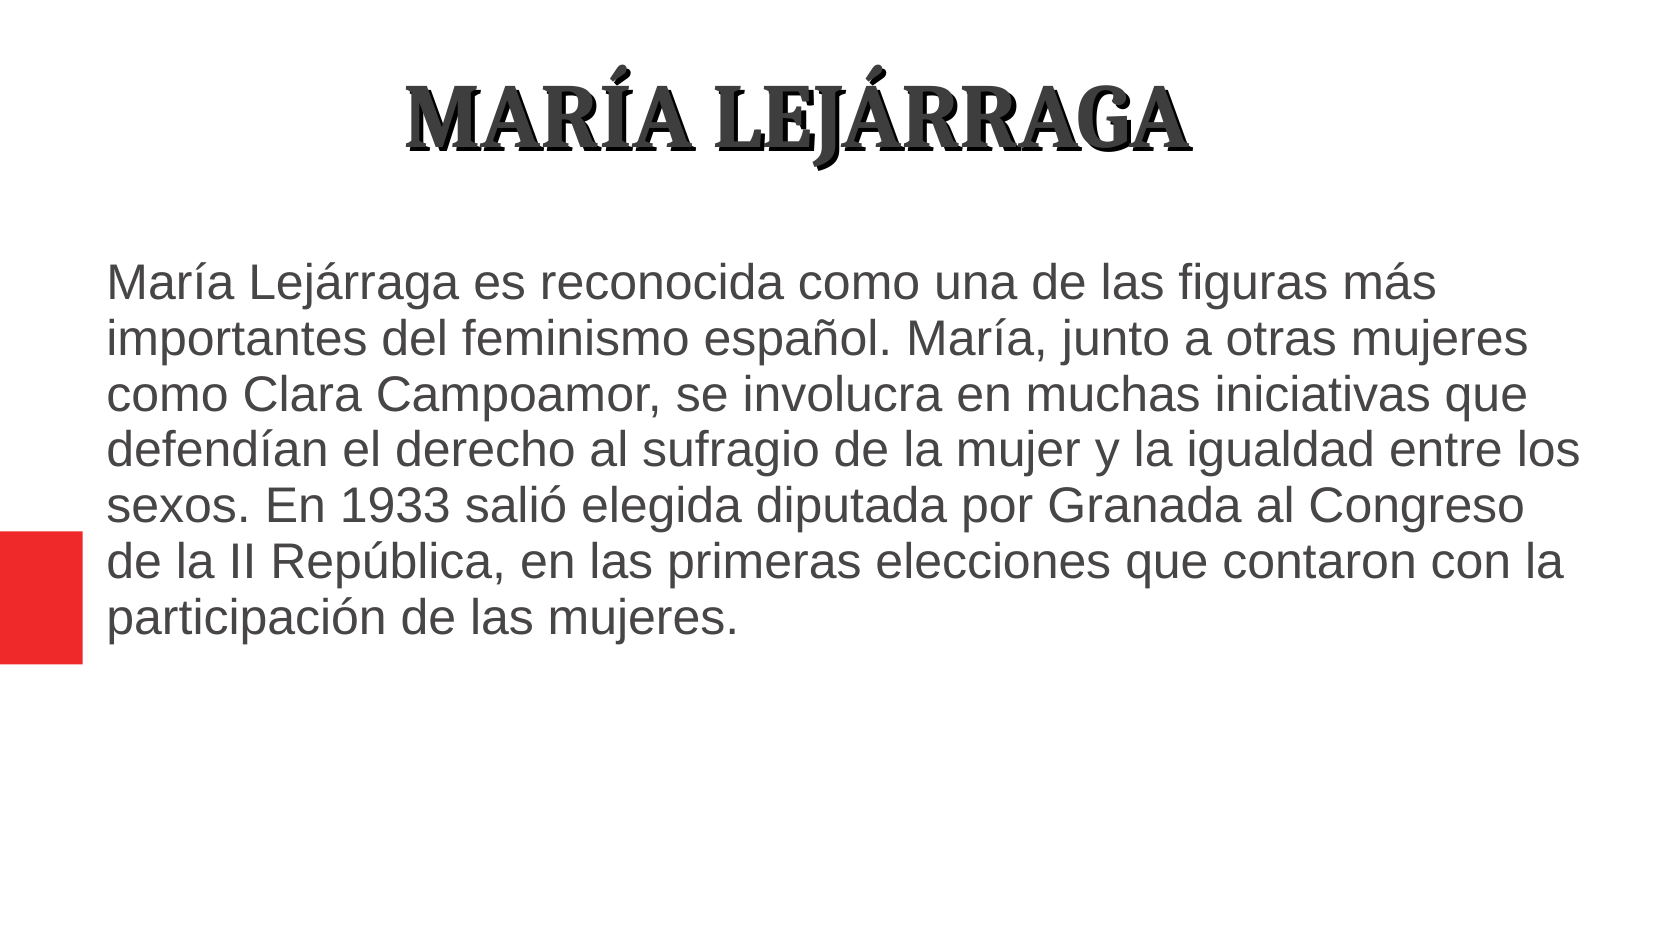

# MARÍA LEJÁRRAGA
María Lejárraga es reconocida como una de las figuras más importantes del feminismo español. María, junto a otras mujeres como Clara Campoamor, se involucra en muchas iniciativas que defendían el derecho al sufragio de la mujer y la igualdad entre los sexos. En 1933 salió elegida diputada por Granada al Congreso de la II República, en las primeras elecciones que contaron con la participación de las mujeres.